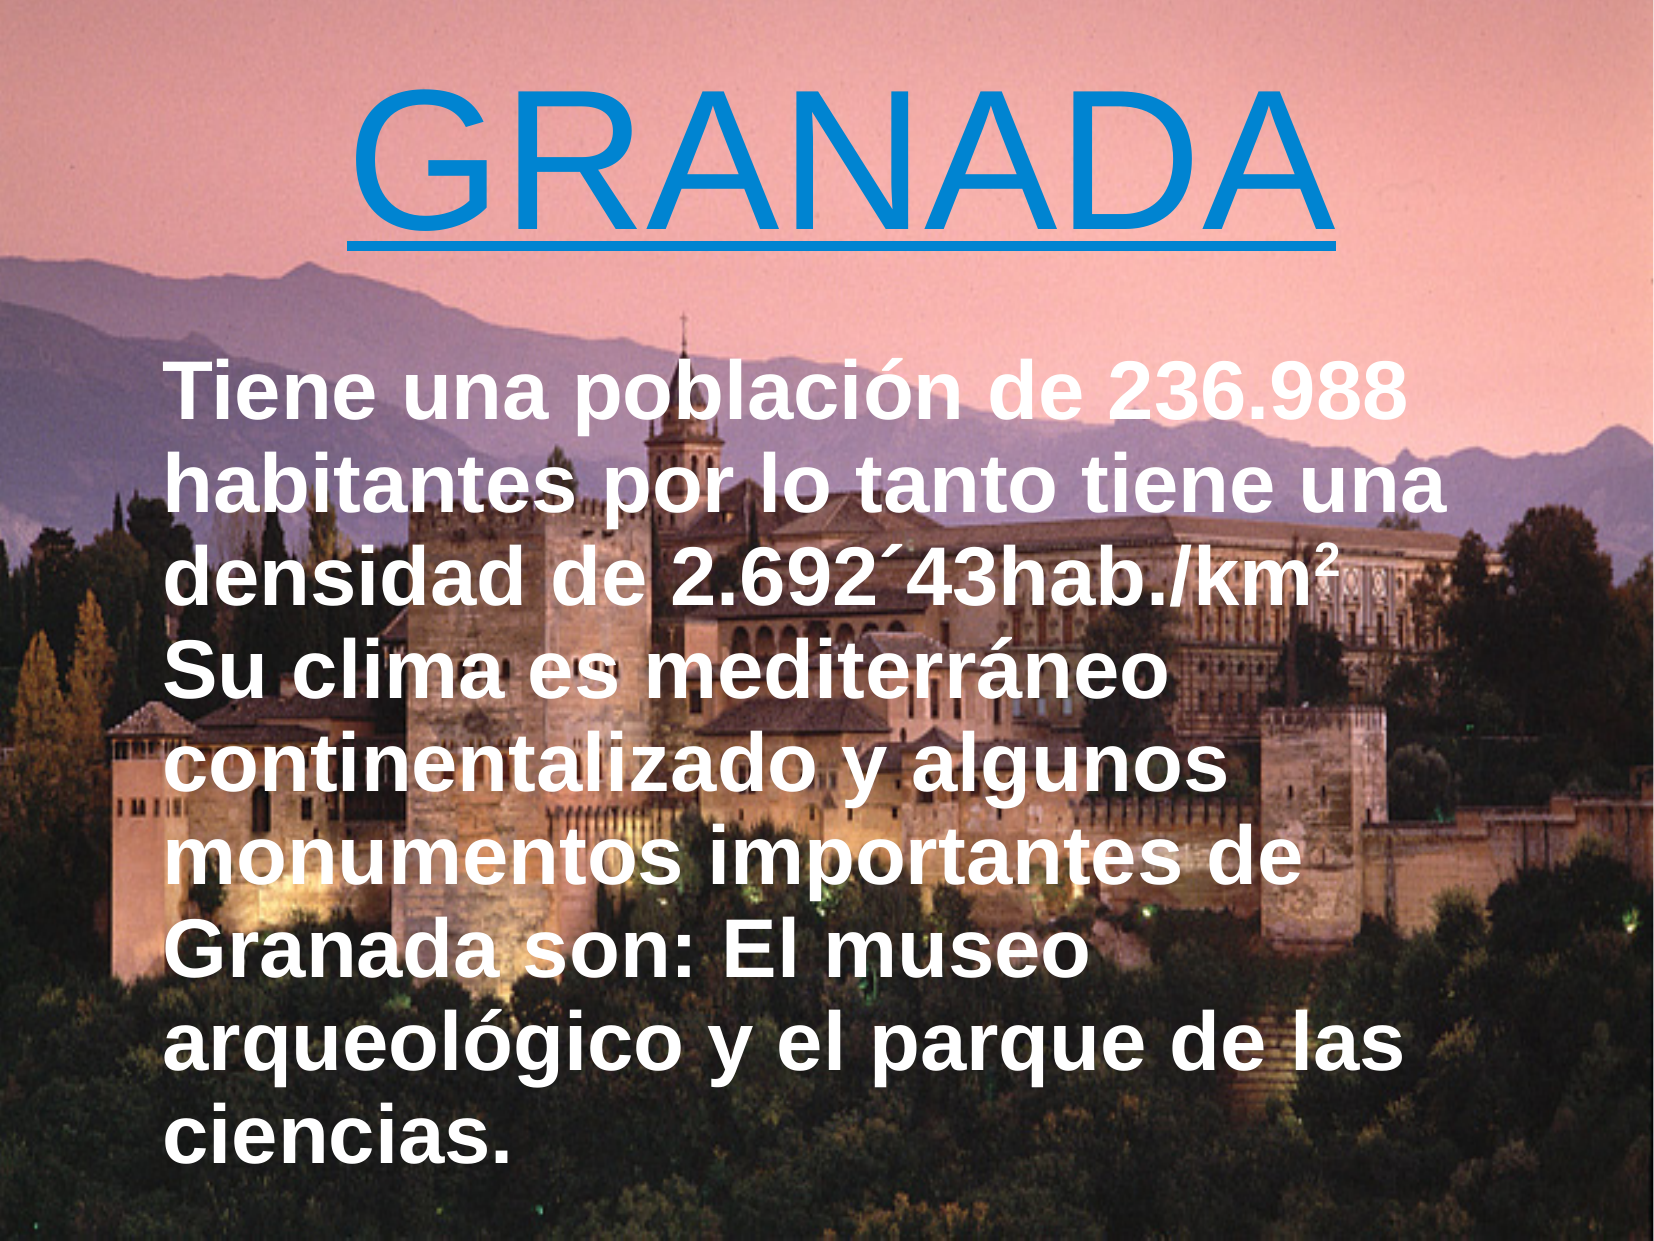

GRANADA
Tiene una población de 236.988 habitantes por lo tanto tiene una densidad de 2.692´43hab./km2
Su clima es mediterráneo continentalizado y algunos monumentos importantes de Granada son: El museo arqueológico y el parque de las ciencias.